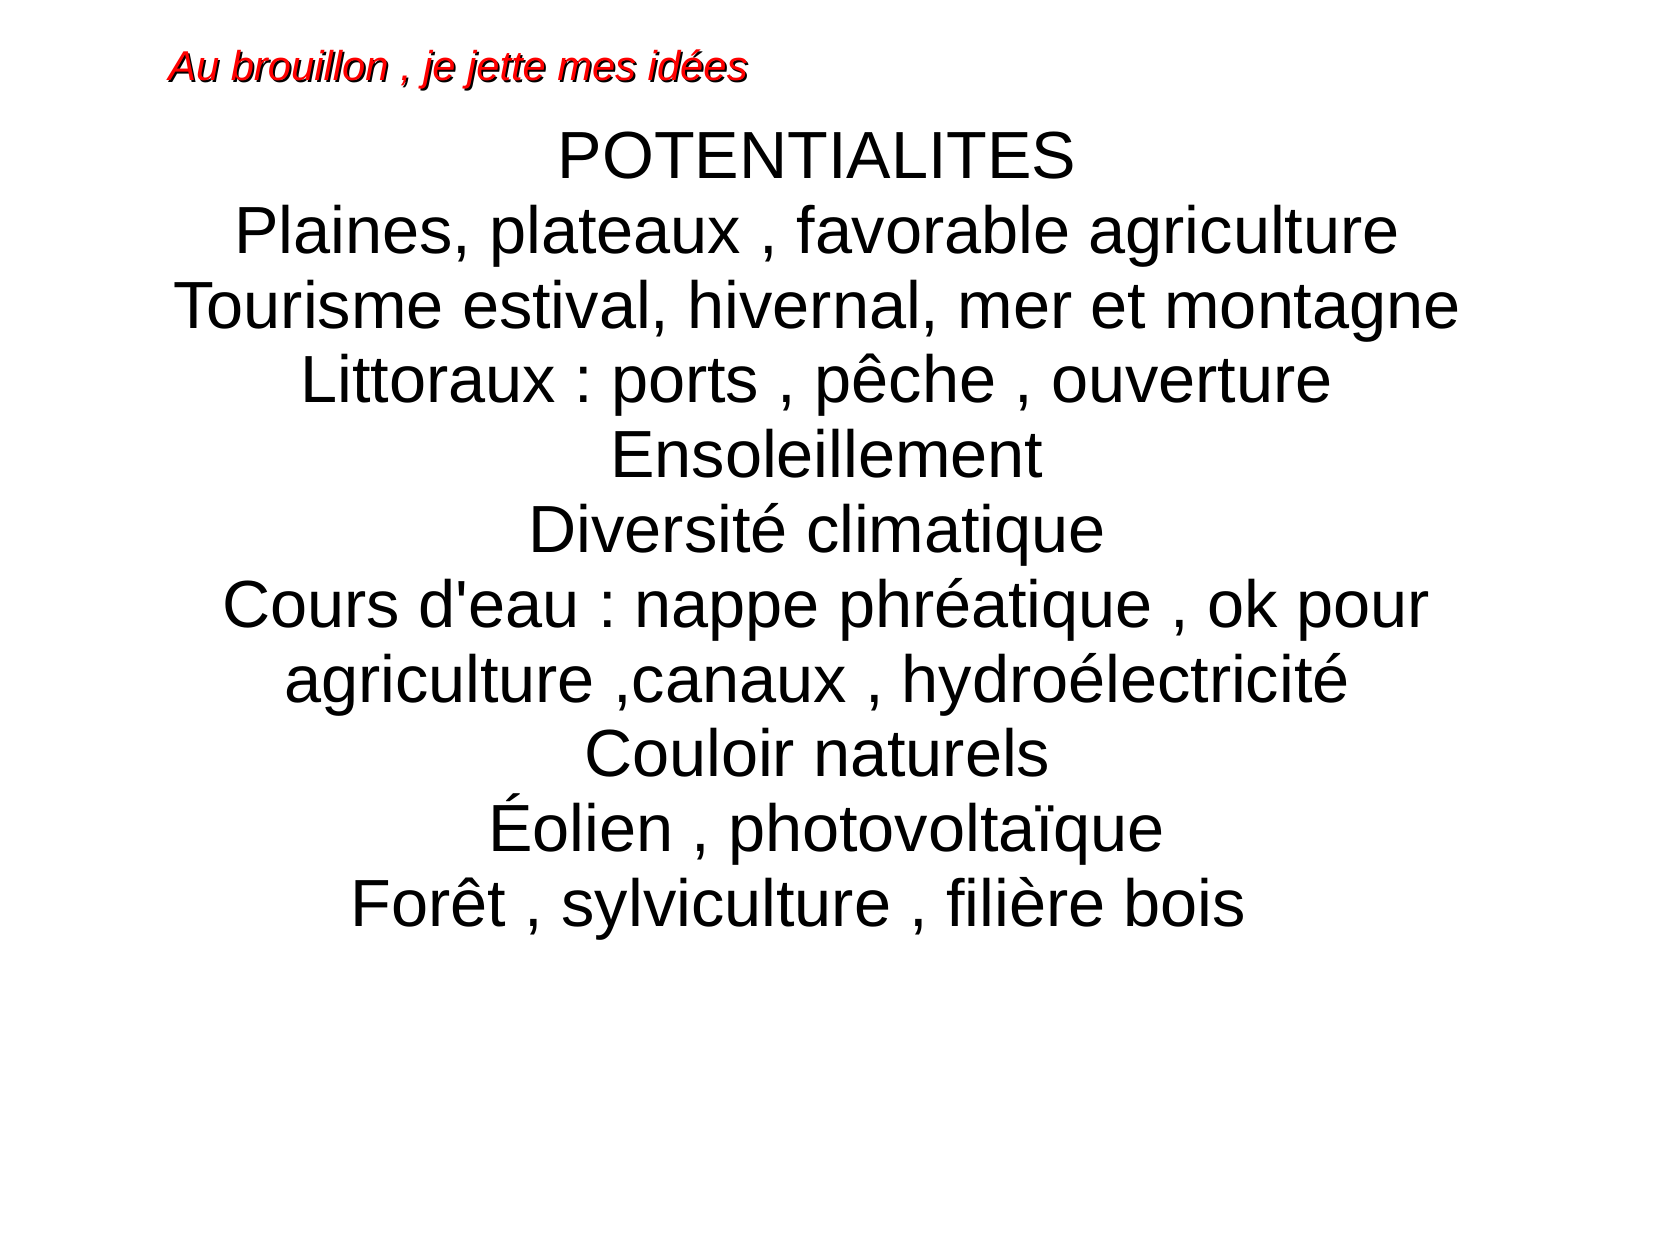

Au brouillon , je jette mes idées
# POTENTIALITES
Plaines, plateaux , favorable agriculture
Tourisme estival, hivernal, mer et montagne
Littoraux : ports , pêche , ouverture
Ensoleillement
Diversité climatique
Cours d'eau : nappe phréatique , ok pour agriculture ,canaux , hydroélectricité
Couloir naturels
Éolien , photovoltaïque
Forêt , sylviculture , filière bois